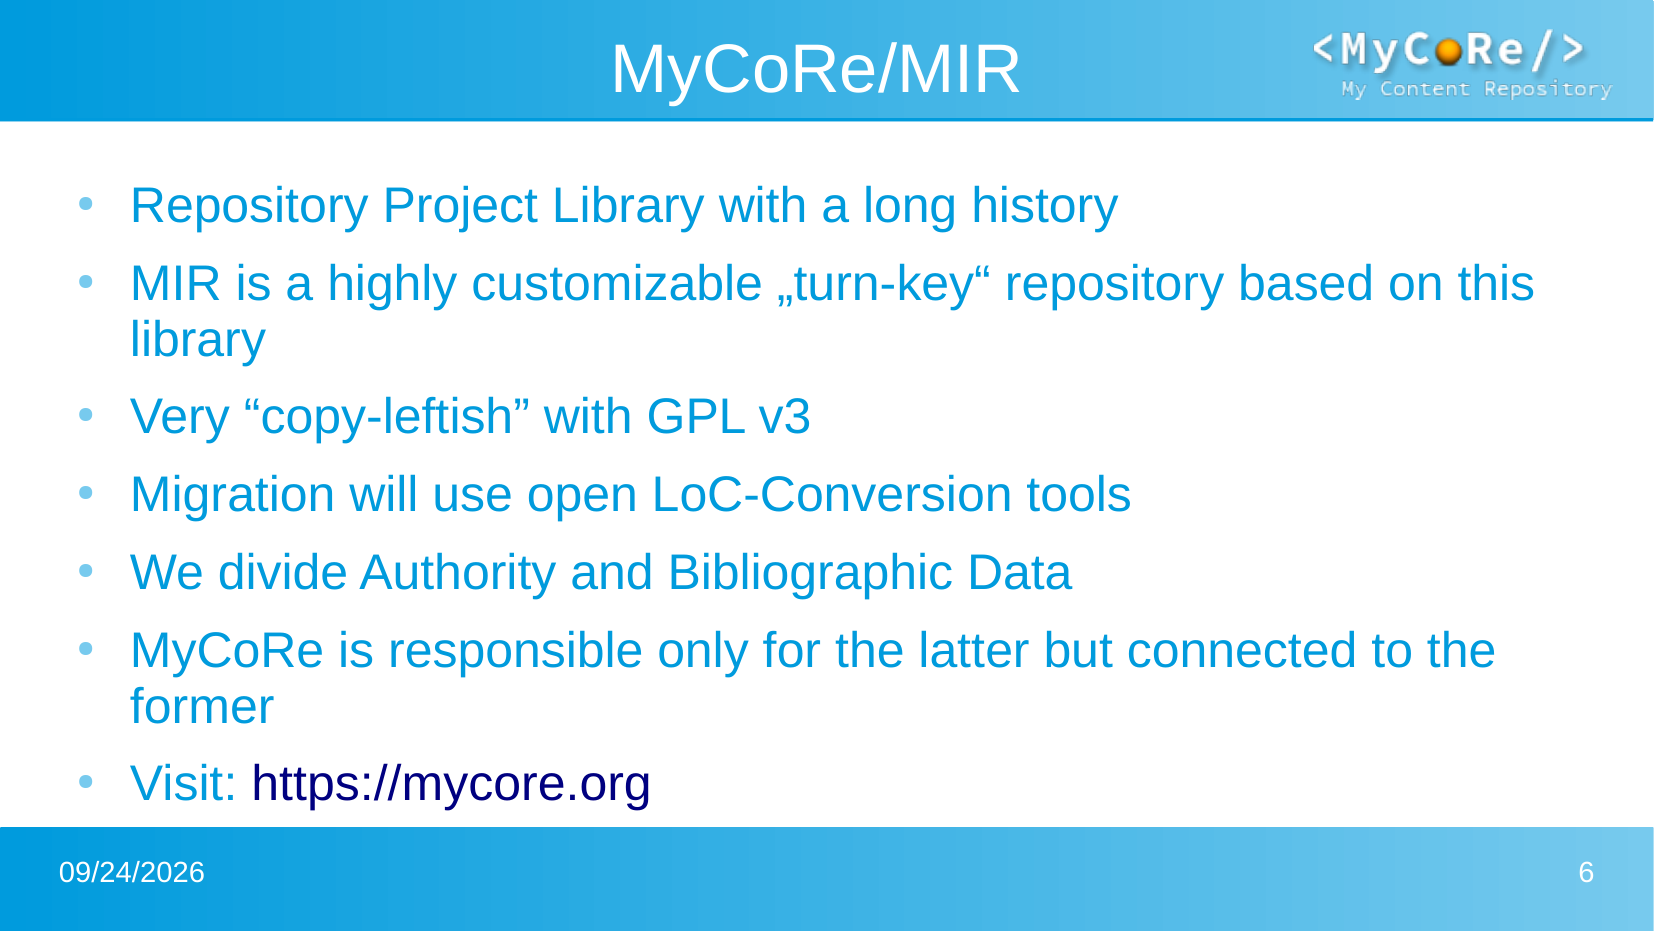

# MyCoRe/MIR
Repository Project Library with a long history
MIR is a highly customizable „turn-key“ repository based on this library
Very “copy-leftish” with GPL v3
Migration will use open LoC-Conversion tools
We divide Authority and Bibliographic Data
MyCoRe is responsible only for the latter but connected to the former
Visit: https://mycore.org
6